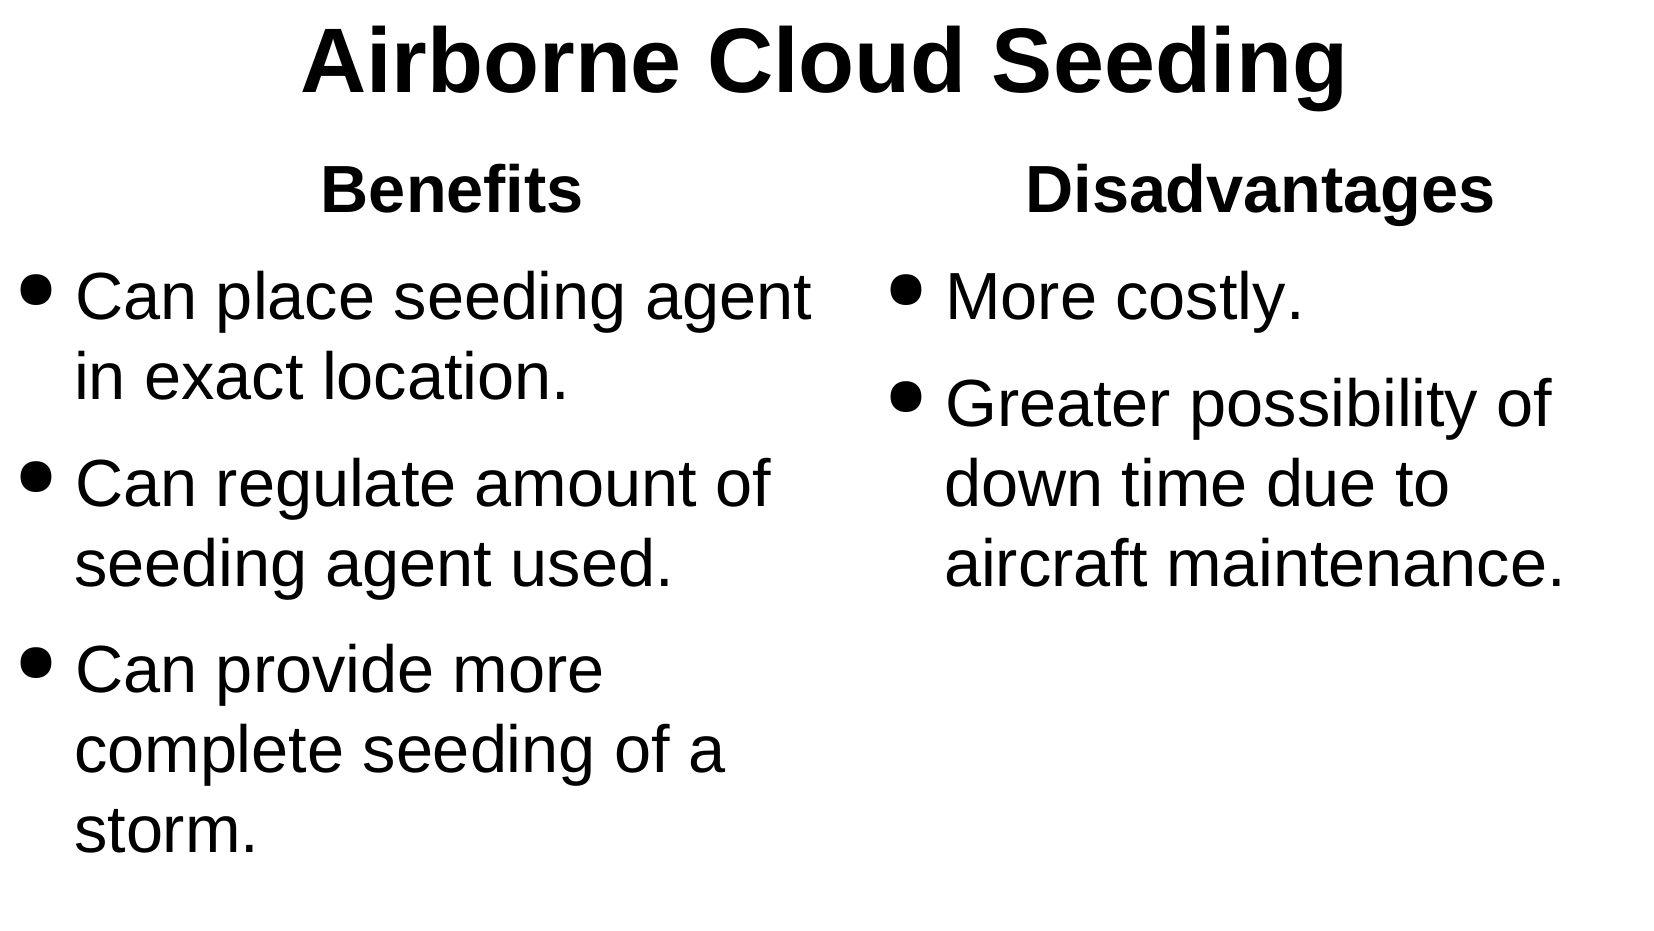

# Airborne Cloud Seeding
Benefits
 Can place seeding agent in exact location.
 Can regulate amount of seeding agent used.
 Can provide more complete seeding of a storm.
Disadvantages
 More costly.
 Greater possibility of down time due to aircraft maintenance.